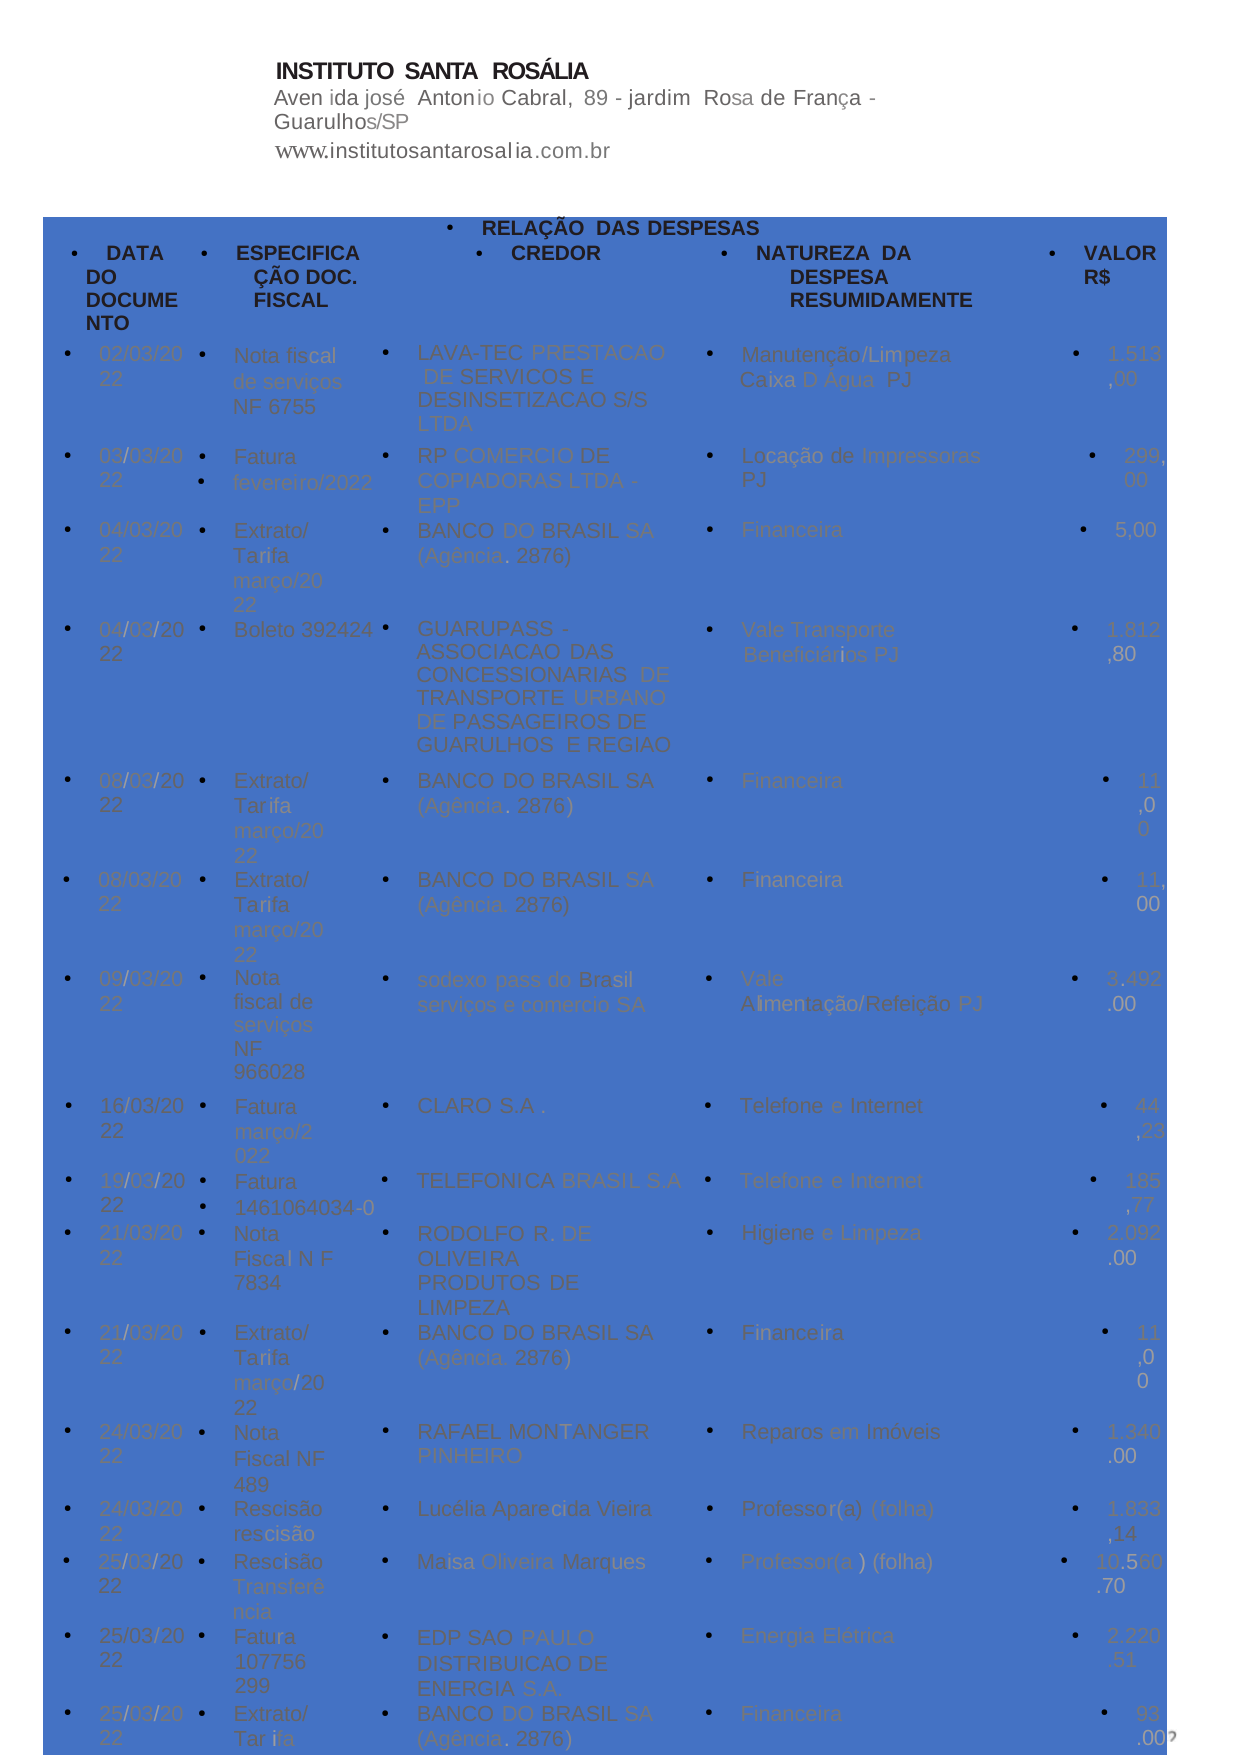

INSTITUTO SANTA ROSÁLIA
Aven ida josé Antonio Cabral, 89 - jardim Rosa de França - Guarulhos/SP
www.institutosantarosalia.com.br
| RELAÇÃO DAS DESPESAS | | | | |
| --- | --- | --- | --- | --- |
| DATA DO DOCUMENTO | ESPECIFICAÇÃO DOC. FISCAL | CREDOR | NATUREZA DA DESPESA RESUMIDAMENTE | VALOR R$ |
| 02/03/2022 | Nota fiscal de serviços NF 6755 | LAVA-TEC PRESTACAO DE SERVICOS E DESINSETIZACAO S/S LTDA | Manutenção/Limpeza Caixa D Água PJ | 1.513,00 |
| 03/03/2022 | Fatura fevereiro/2022 | RP COMERCIO DE COPIADORAS LTDA -EPP | Locação de Impressoras PJ | 299,00 |
| 04/03/2022 | Extrato/Tarifa março/2022 | BANCO DO BRASIL SA (Agência. 2876) | Financeira | 5,00 |
| 04/03/2022 | Boleto 392424 | GUARUPASS - ASSOCIACAO DAS CONCESSIONARIAS DE TRANSPORTE URBANO DE PASSAGEIROS DE GUARULHOS E REGIAO | Vale Transporte Beneficiários PJ | 1.812,80 |
| 08/03/2022 | Extrato/Tarifa março/2022 | BANCO DO BRASIL SA (Agência. 2876) | Financeira | 11,00 |
| 08/03/2022 | Extrato/Tarifa março/2022 | BANCO DO BRASIL SA (Agência. 2876) | Financeira | 11,00 |
| 09/03/2022 | Nota fiscal de serviços NF 966028 | sodexo pass do Brasil serviços e comercio SA | Vale Alimentação/Refeição PJ | 3.492 .00 |
| 16/03/2022 | Fatura março/2022 | CLARO S.A . | Telefone e Internet | 44,23 |
| 19/03/2022 | Fatura 1461064034-0 | TELEFONICA BRASIL S.A | Telefone e Internet | 185,77 |
| 21/03/2022 | Nota Fiscal N F 7834 | RODOLFO R. DE OLIVEIRA PRODUTOS DE LIMPEZA | Higiene e Limpeza | 2.092.00 |
| 21/03/2022 | Extrato/Tarifa março/2022 | BANCO DO BRASIL SA (Agência. 2876) | Financeira | 11,00 |
| 24/03/2022 | Nota Fiscal NF 489 | RAFAEL MONTANGER PINHEIRO | Reparos em Imóveis | 1.340.00 |
| 24/03/2022 | Rescisão rescisão | Lucélia Aparecida Vieira | Professor(a) (folha) | 1.833,14 |
| 25/03/2022 | Rescisão Transferência | Maisa Oliveira Marques | Professor(a ) (folha) | 10.560.70 |
| 25/03/2022 | Fatura 107756299 | EDP SAO PAULO DISTRIBUICAO DE ENERGIA S.A. | Energia Elétrica | 2.220.51 |
| 25/03/2022 | Extrato/Tar ifa março/2022 | BANCO DO BRASIL SA (Agência. 2876) | Financeira | 93.00 |
| 25/03/2022 | Extrato/Tar ifa março/2022 | BANCO DO BRASIL SA (Agência. 2876) | Financeira | 58,00 |
| 30/03/2022 | Boleto 1000397940 | GUARUPASS - ASSOCIACAO DAS CONCESSIONARIAS DE TRANSPORTE URBANO DE PASSAGEIROS DE GUARULHOS E REGIAO | Vale Transporte Beneficiários PJ | 1.926.10 |
| 30/03/2022 | Nota fiscal de serviços 1941 | CONTABILIDADE BRAGA S/S LTDA | Serviços Contábeis PJ | 2.951.00 |